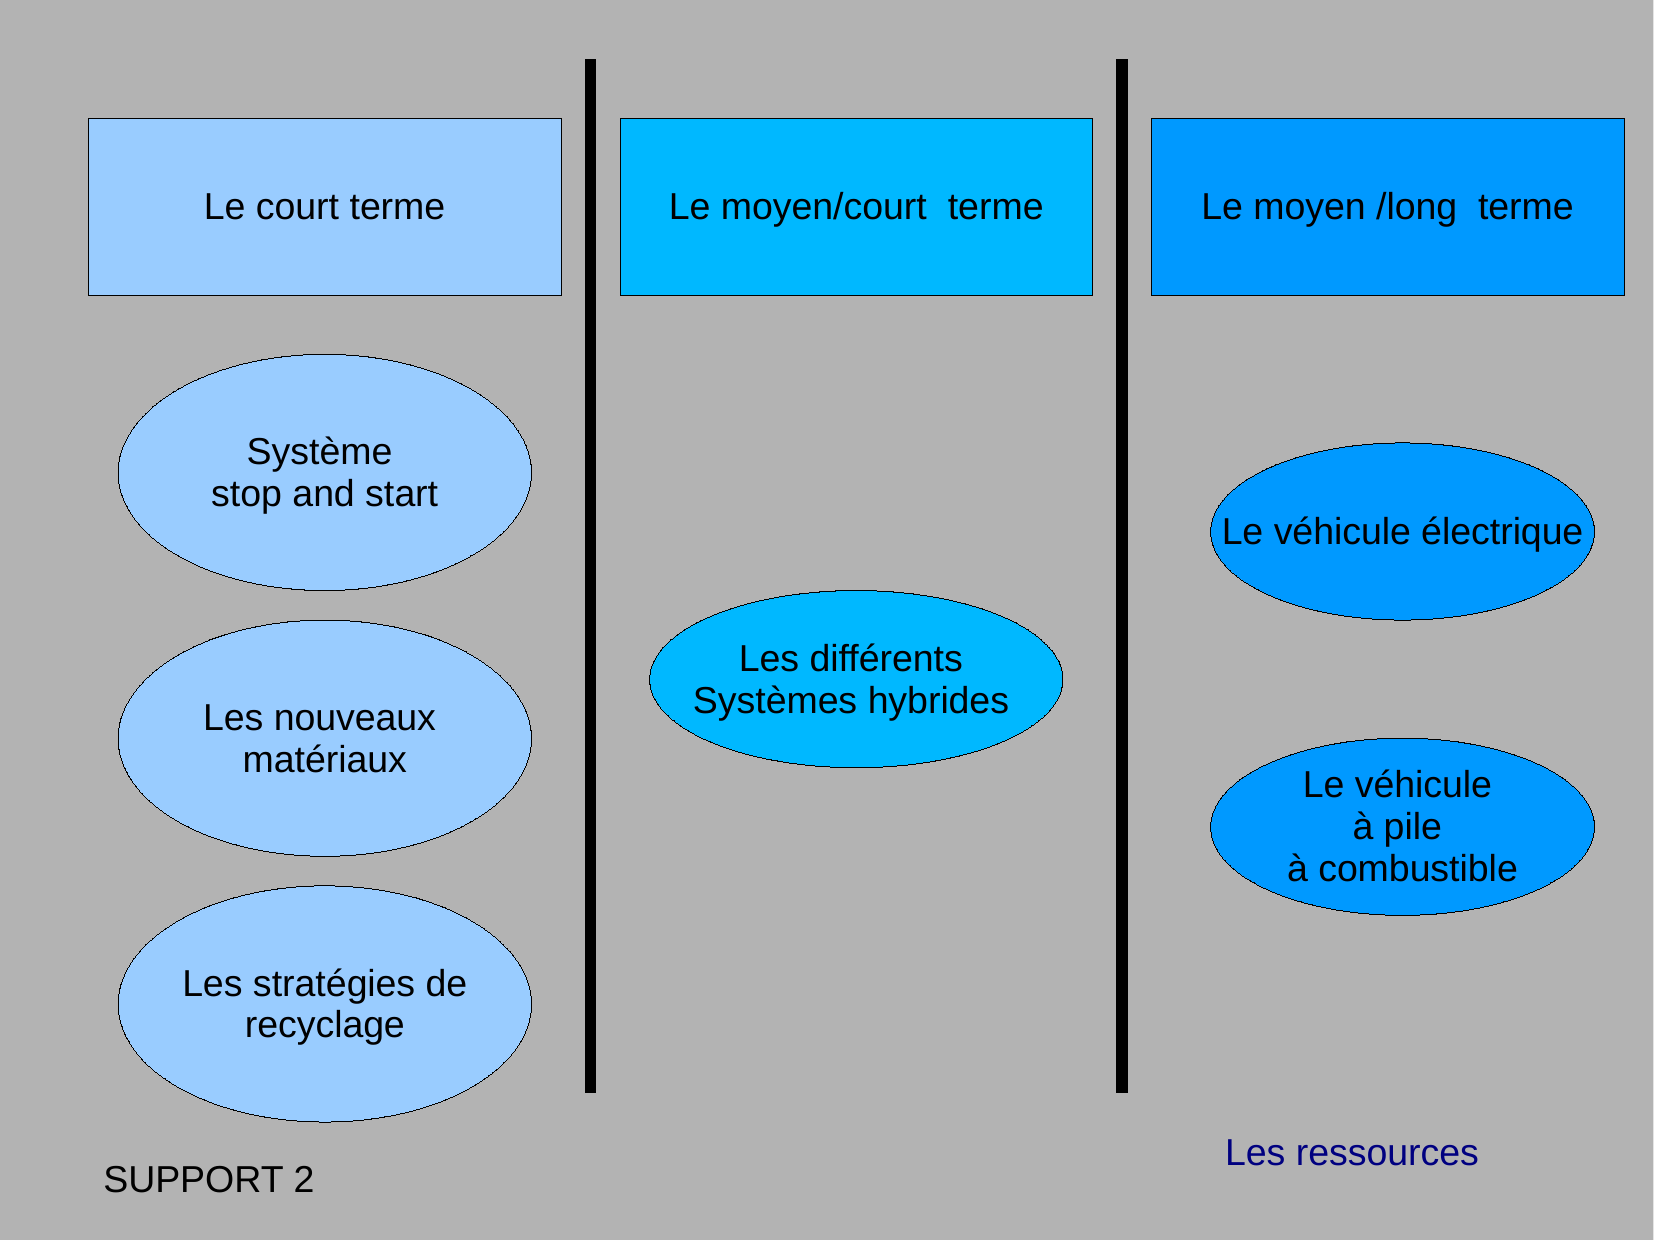

Le court terme
Le moyen/court terme
Le moyen /long terme
Système
stop and start
Le véhicule électrique
Les différents
Systèmes hybrides
Les nouveaux
matériaux
Le véhicule
à pile
à combustible
Les stratégies de
recyclage
Les ressources
SUPPORT 2